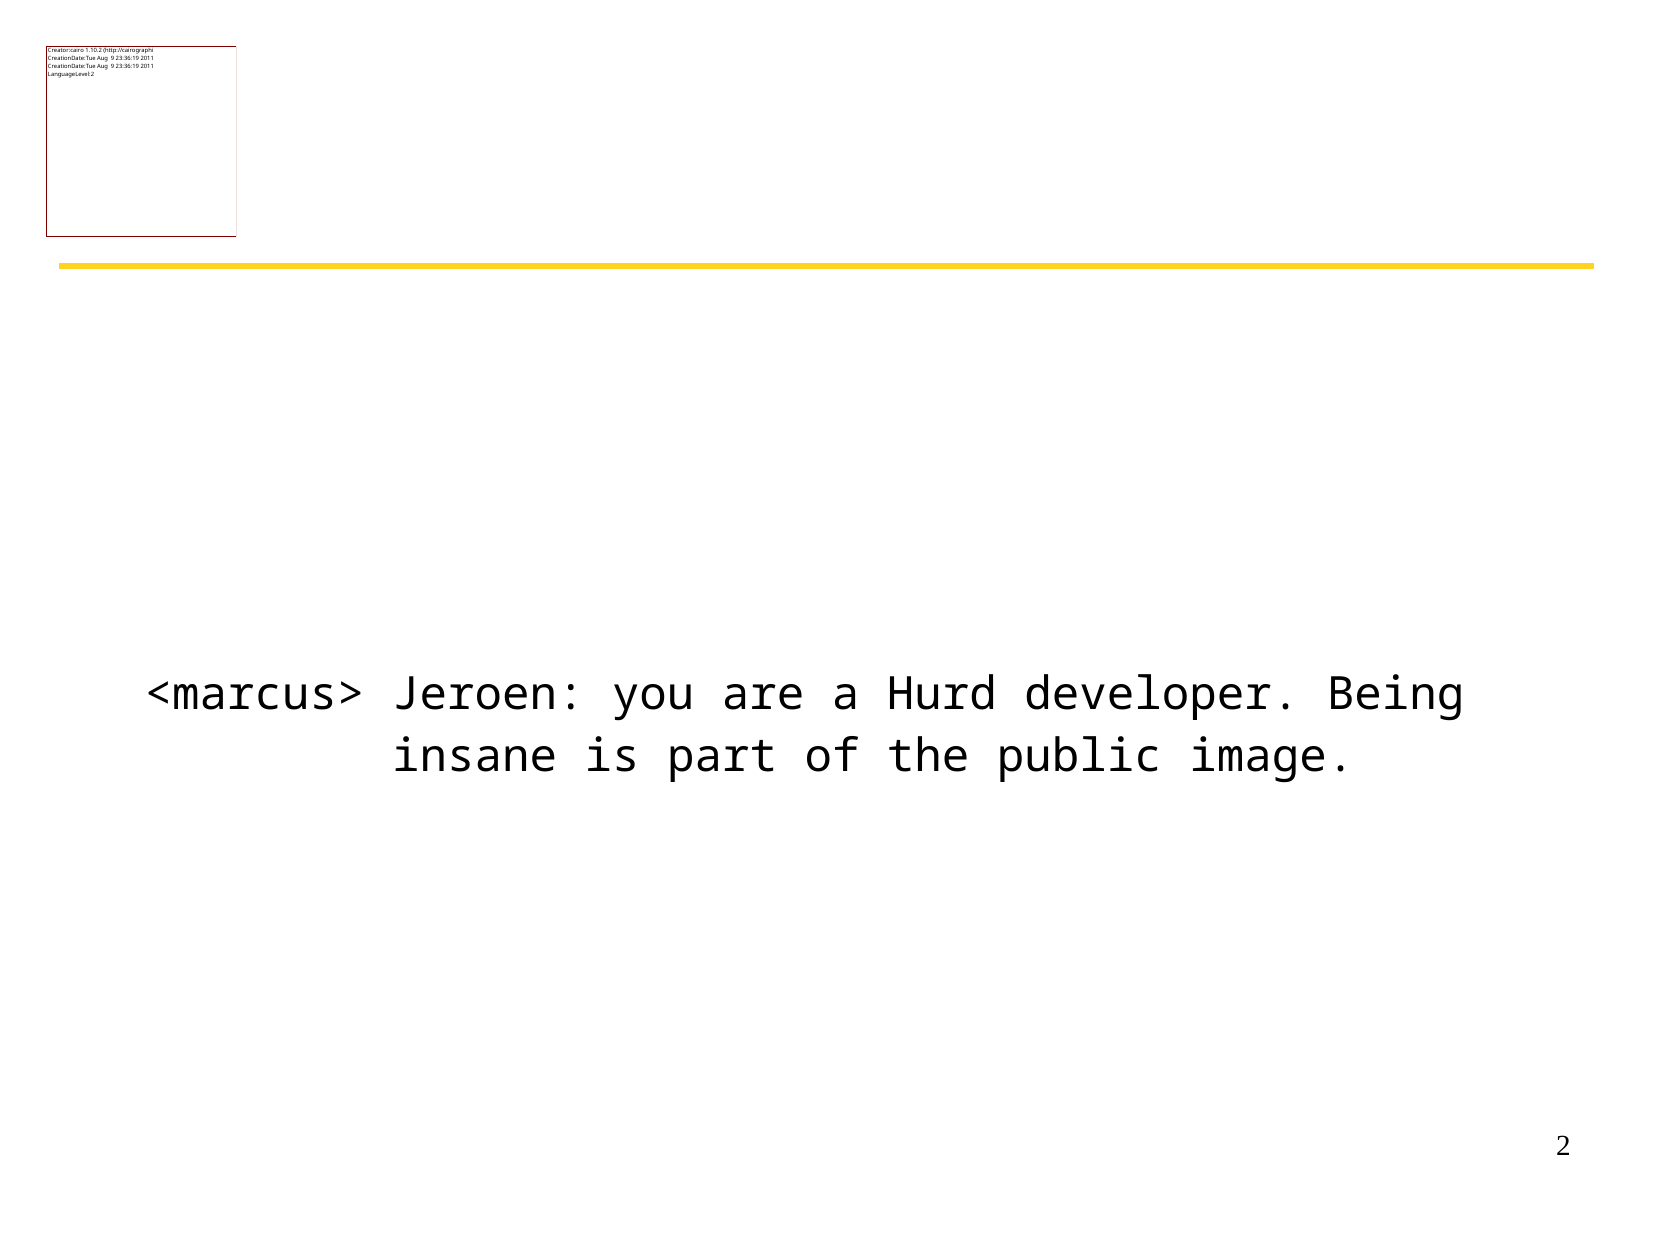

<marcus> Jeroen: you are a Hurd developer. Being
 insane is part of the public image.
2